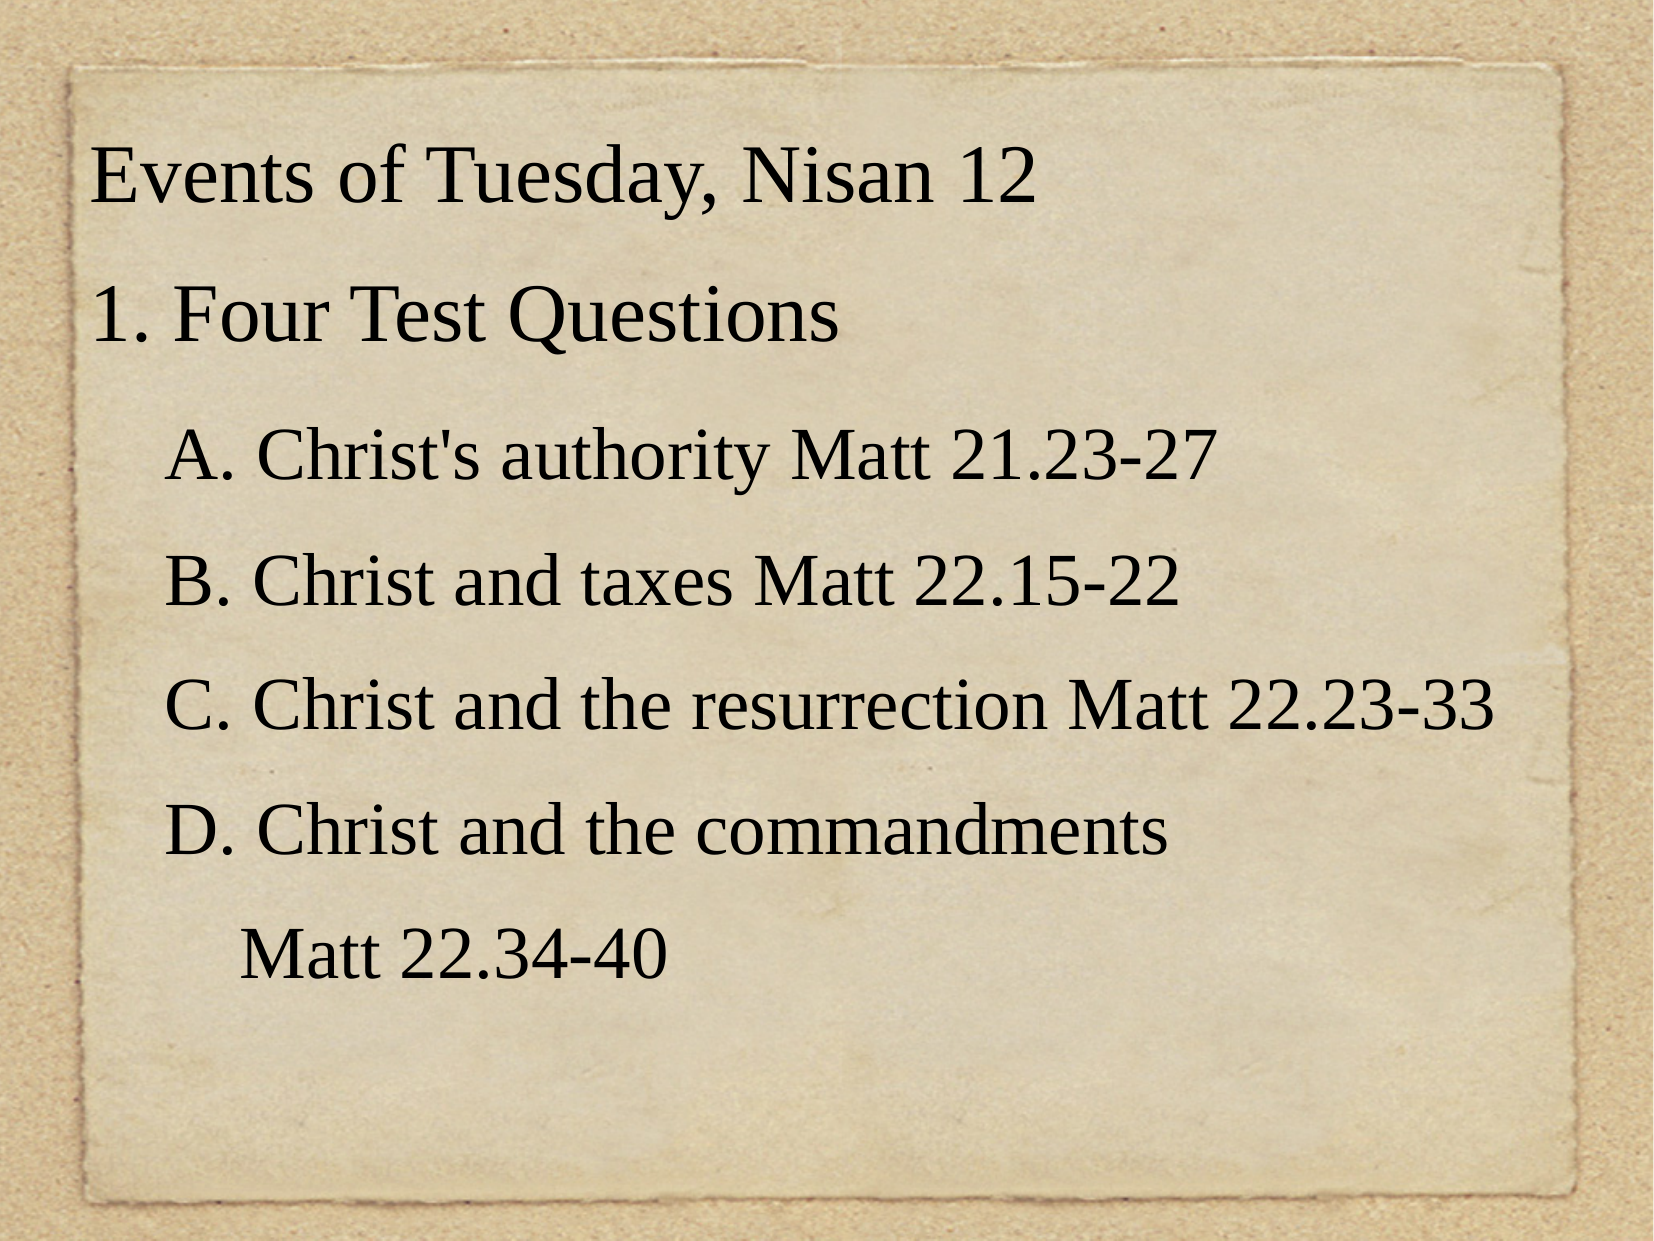

Events of Tuesday, Nisan 12
1. Four Test Questions
	A. Christ's authority Matt 21.23-27
	B. Christ and taxes Matt 22.15-22
	C. Christ and the resurrection Matt 22.23-33
	D. Christ and the commandments
		Matt 22.34-40